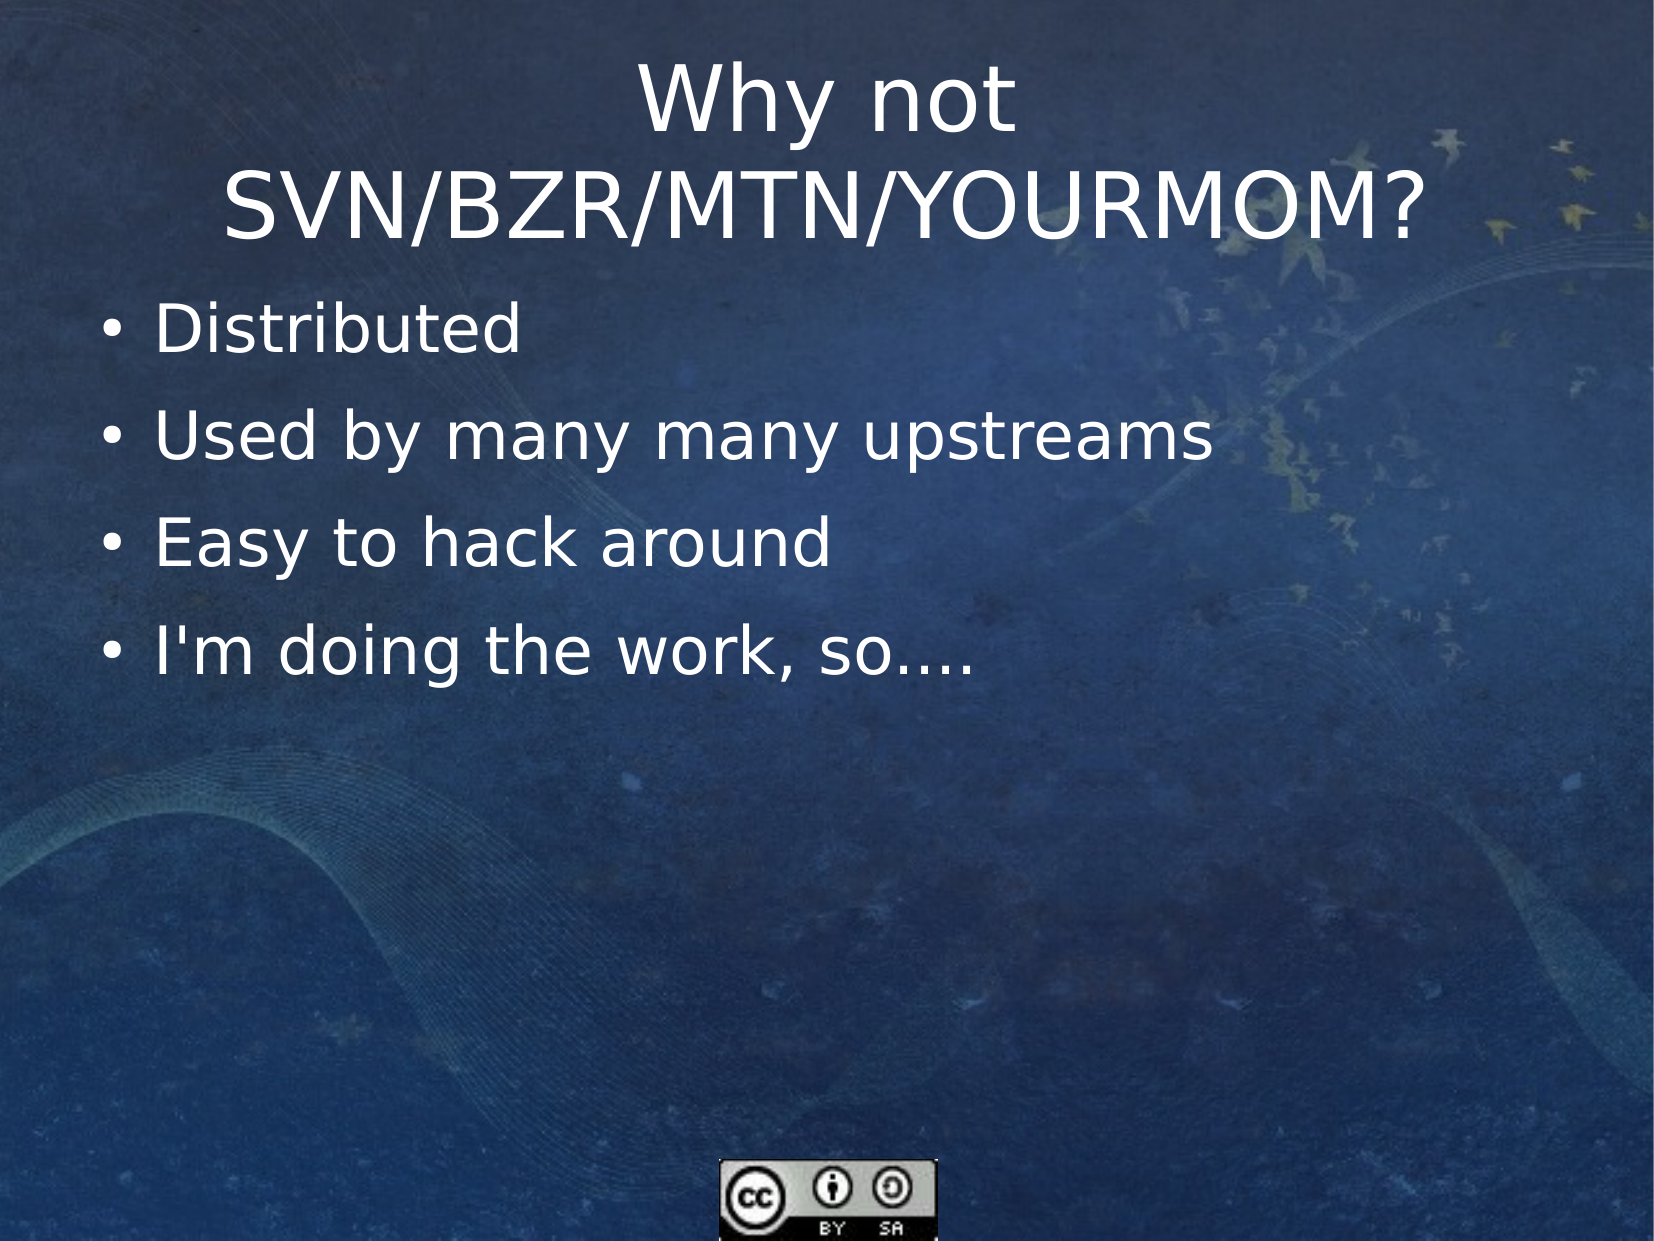

# Why not SVN/BZR/MTN/YOURMOM?
Distributed
Used by many many upstreams
Easy to hack around
I'm doing the work, so....